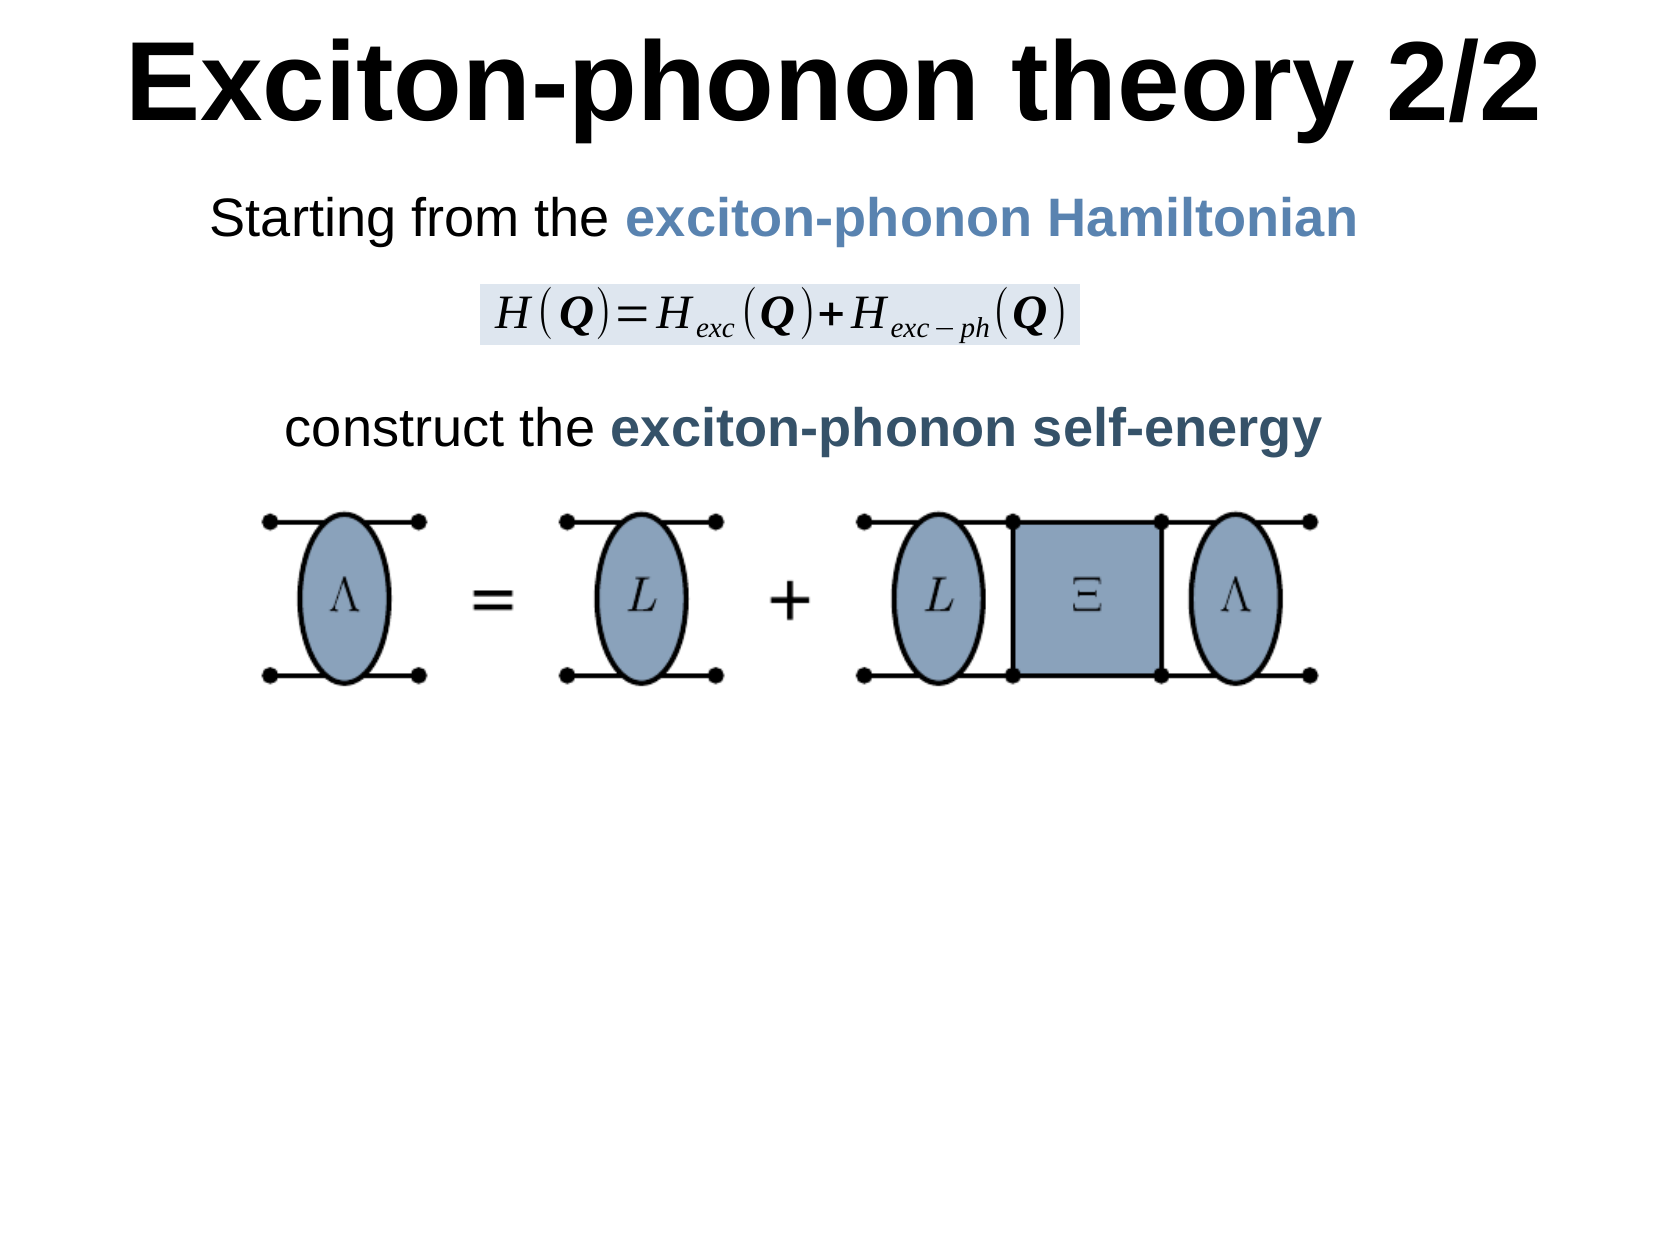

# Exciton-phonon theory 2/2
Starting from the exciton-phonon Hamiltonian
construct the exciton-phonon self-energy